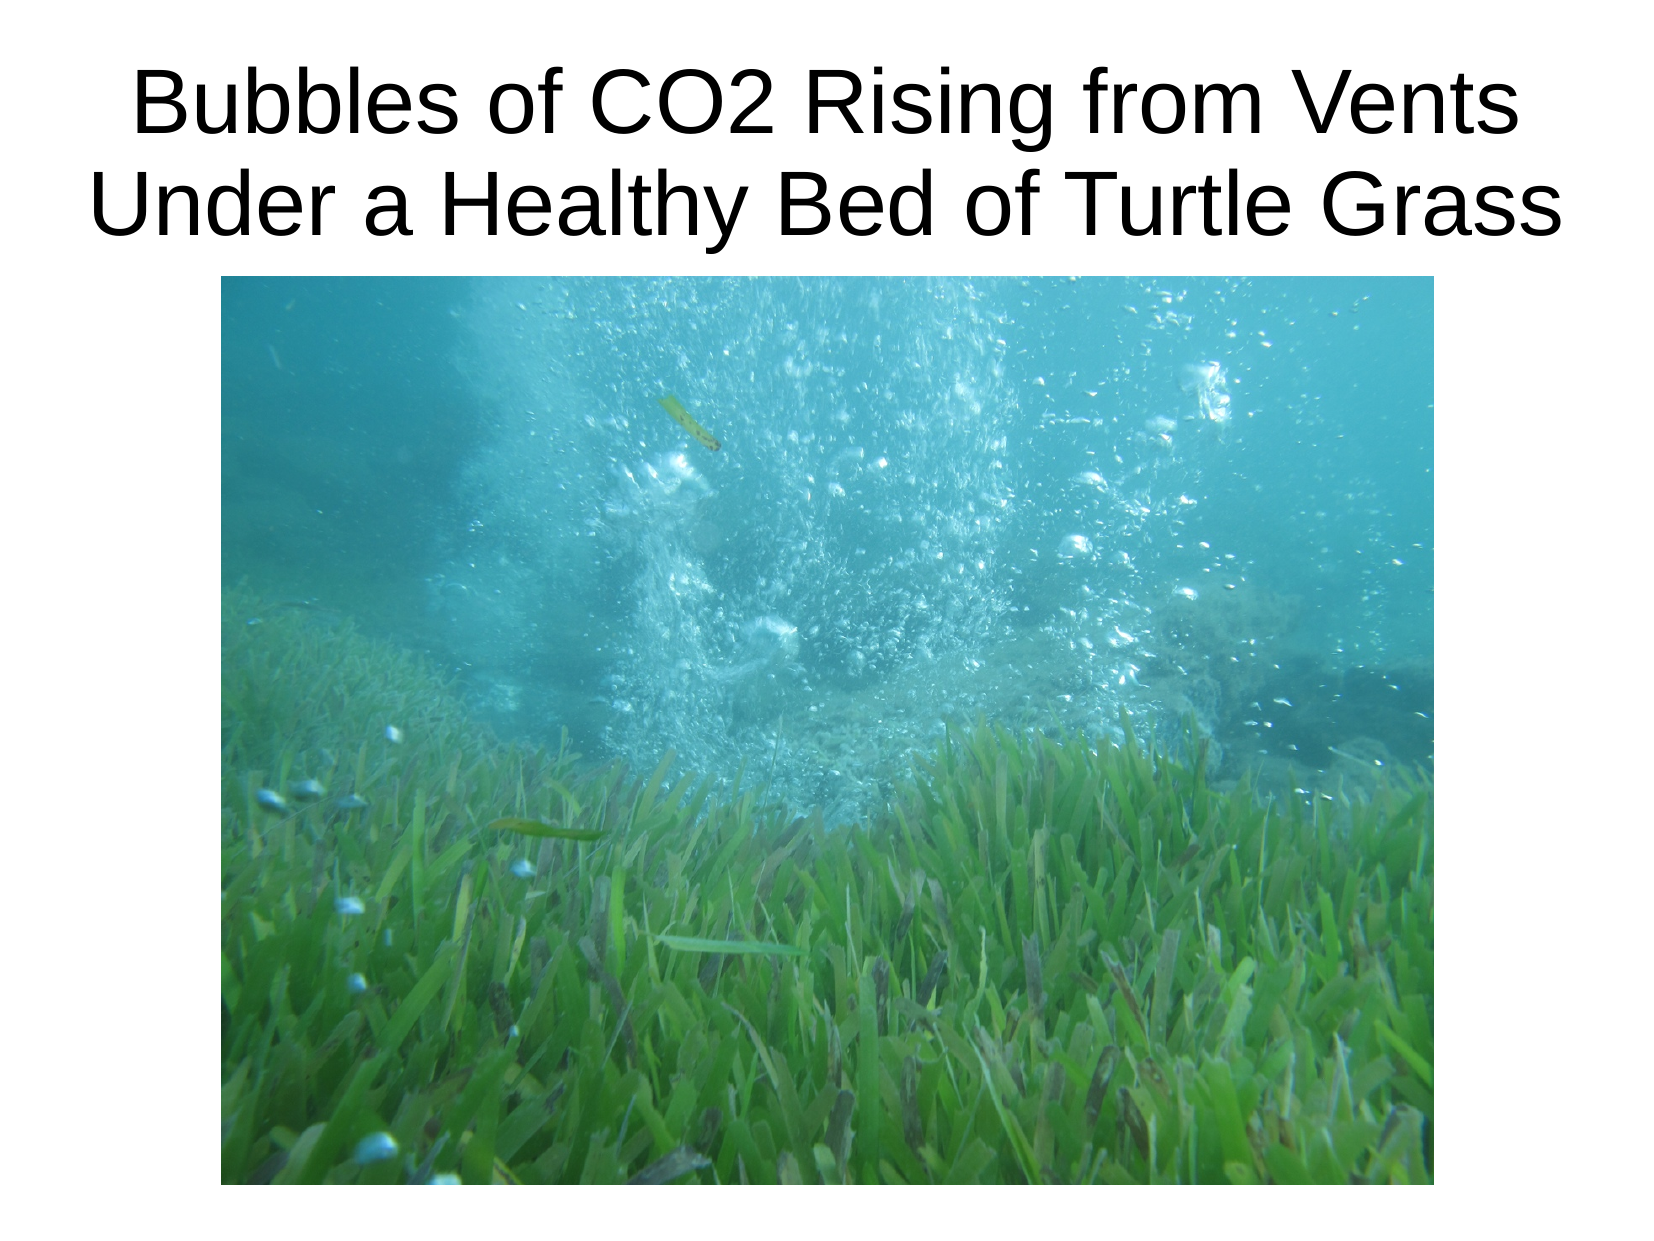

# Bubbles of CO2 Rising from Vents Under a Healthy Bed of Turtle Grass